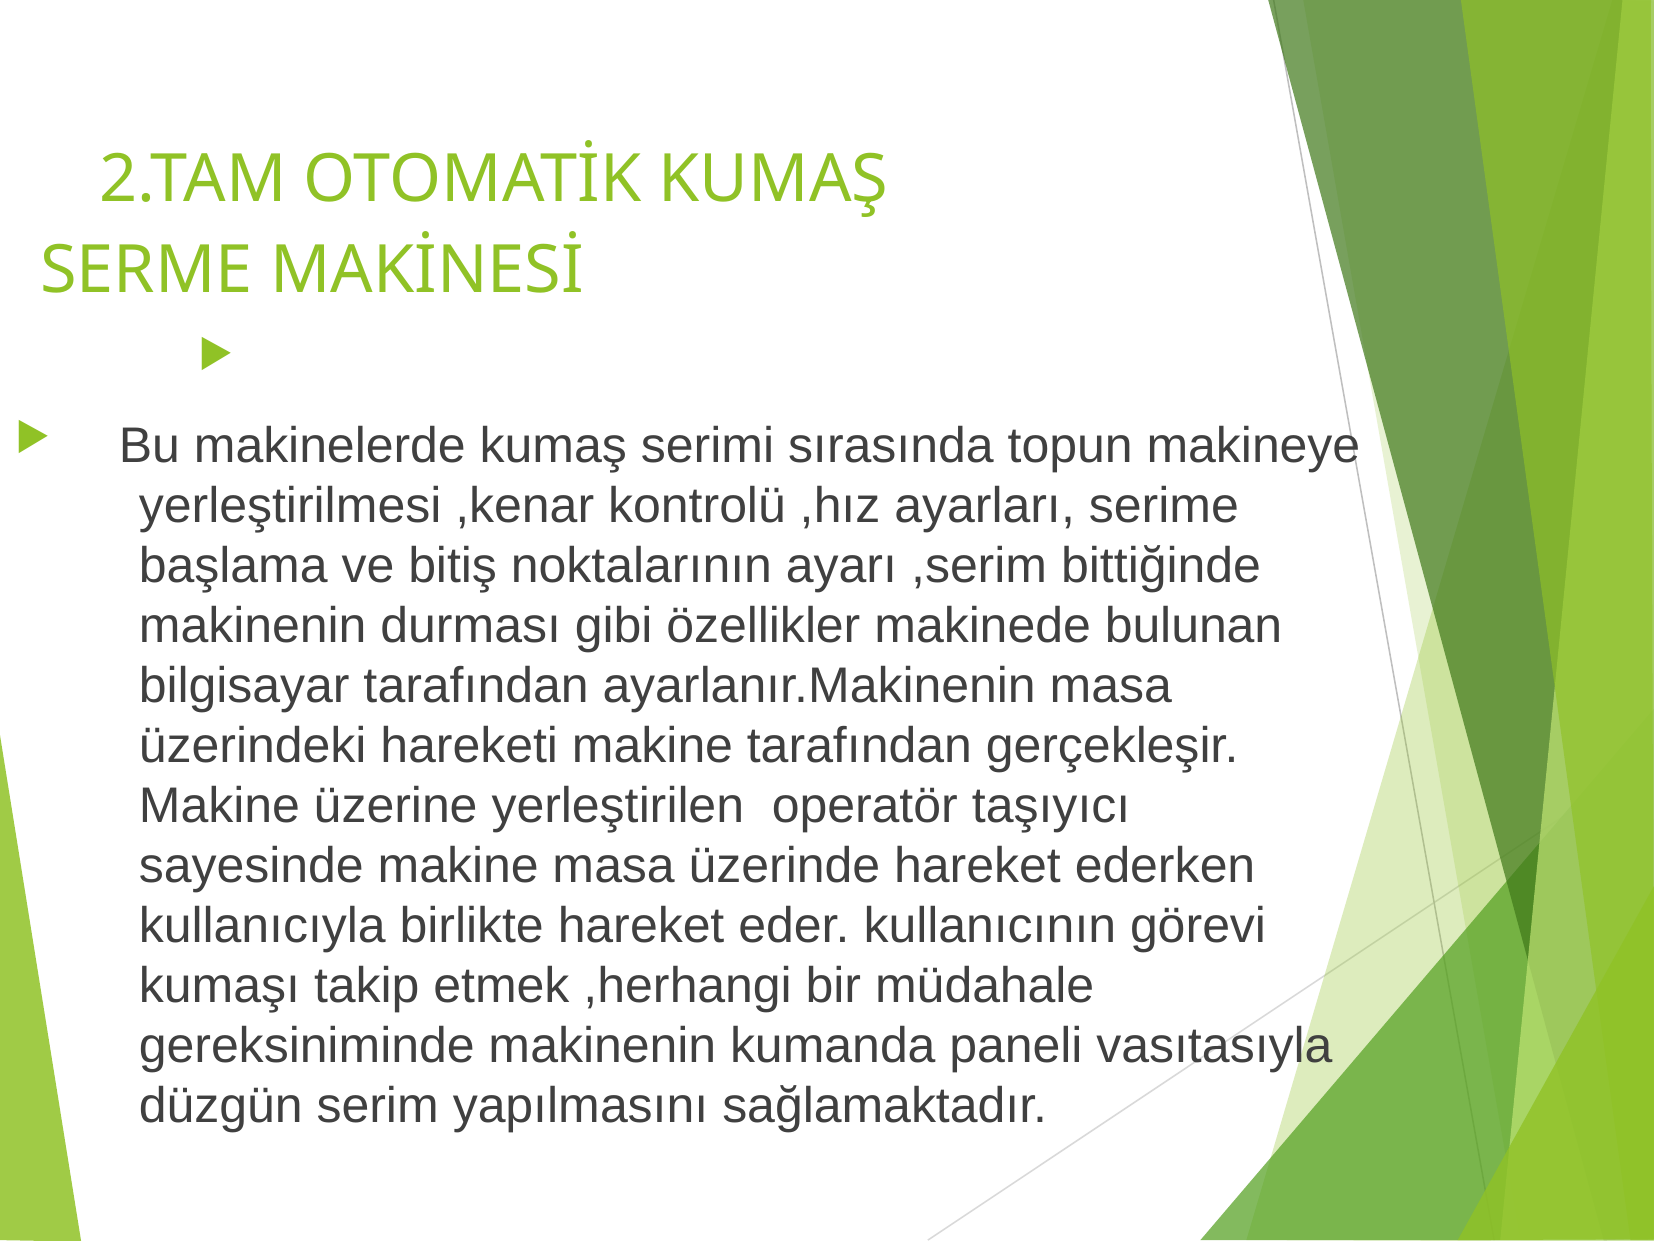

# 2.TAM OTOMATİK KUMAŞ SERME MAKİNESİ
 Bu makinelerde kumaş serimi sırasında topun makineye yerleştirilmesi ,kenar kontrolü ,hız ayarları, serime başlama ve bitiş noktalarının ayarı ,serim bittiğinde makinenin durması gibi özellikler makinede bulunan bilgisayar tarafından ayarlanır.Makinenin masa üzerindeki hareketi makine tarafından gerçekleşir. Makine üzerine yerleştirilen operatör taşıyıcı sayesinde makine masa üzerinde hareket ederken kullanıcıyla birlikte hareket eder. kullanıcının görevi kumaşı takip etmek ,herhangi bir müdahale gereksiniminde makinenin kumanda paneli vasıtasıyla düzgün serim yapılmasını sağlamaktadır.